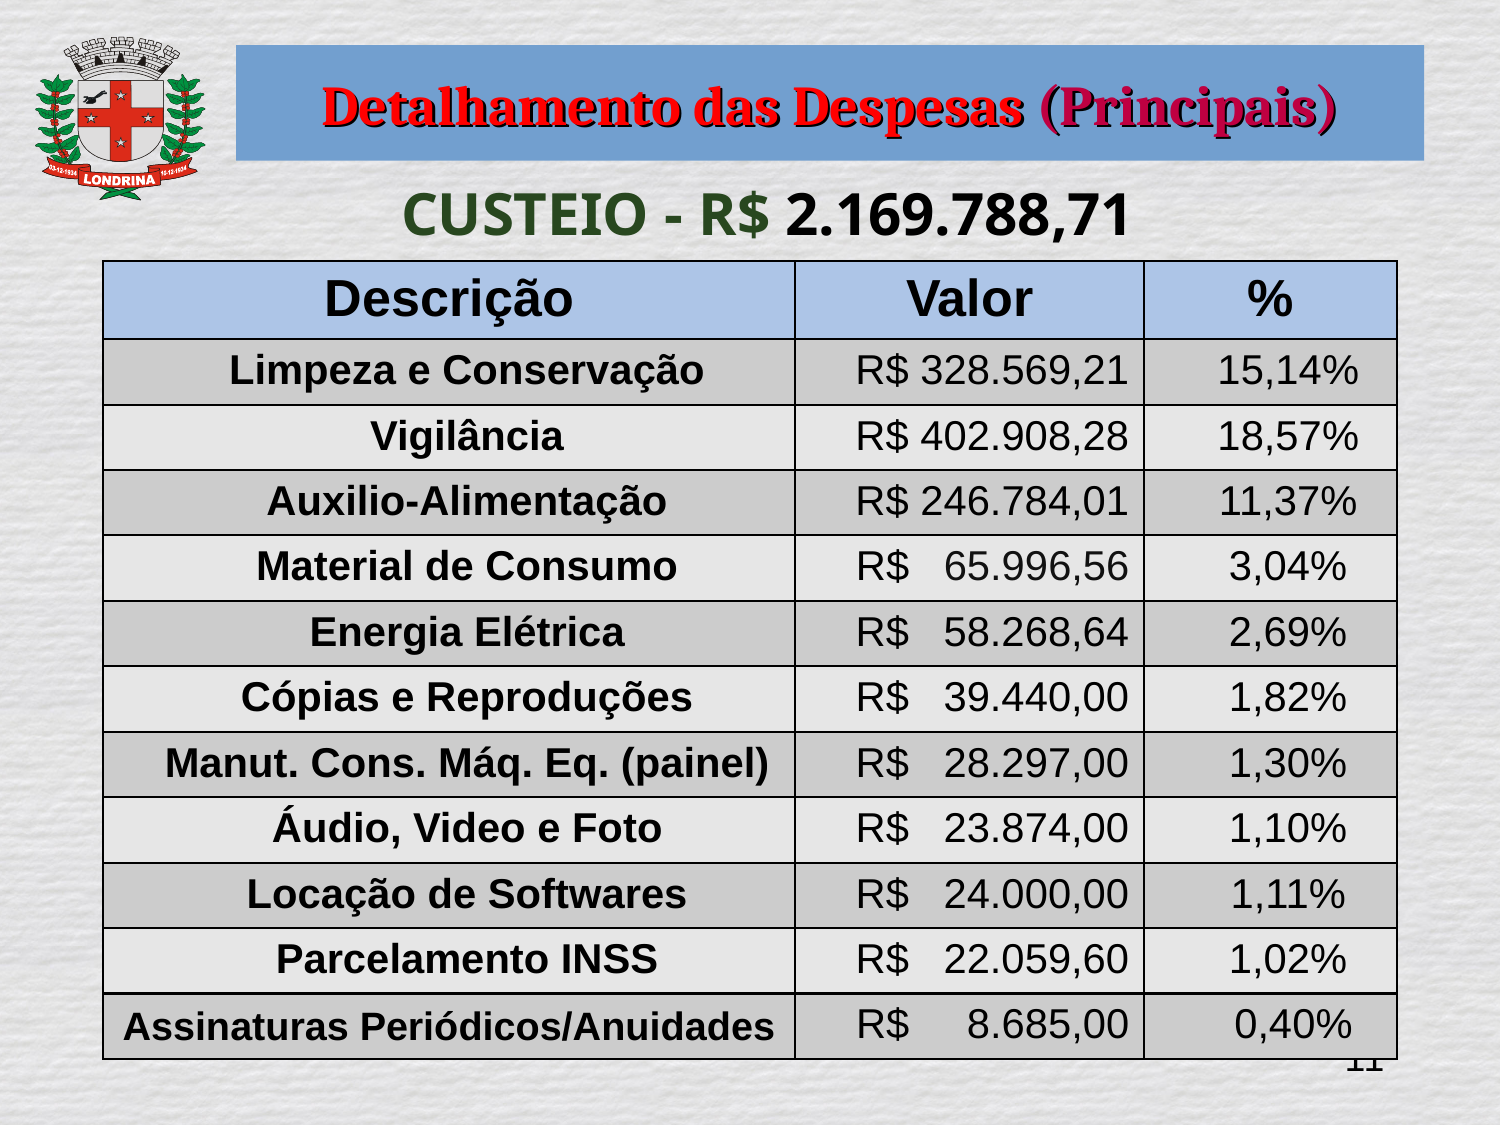

Detalhamento das Despesas (Principais)
CUSTEIO - R$ 2.169.788,71
| Descrição | Valor | % |
| --- | --- | --- |
| Limpeza e Conservação | R$ 328.569,21 | 15,14% |
| Vigilância | R$ 402.908,28 | 18,57% |
| Auxilio-Alimentação | R$ 246.784,01 | 11,37% |
| Material de Consumo | R$ 65.996,56 | 3,04% |
| Energia Elétrica | R$ 58.268,64 | 2,69% |
| Cópias e Reproduções | R$ 39.440,00 | 1,82% |
| Manut. Cons. Máq. Eq. (painel) | R$ 28.297,00 | 1,30% |
| Áudio, Video e Foto | R$ 23.874,00 | 1,10% |
| Locação de Softwares | R$ 24.000,00 | 1,11% |
| Parcelamento INSS | R$ 22.059,60 | 1,02% |
| Assinaturas Periódicos/Anuidades | R$ 8.685,00 | 0,40% |